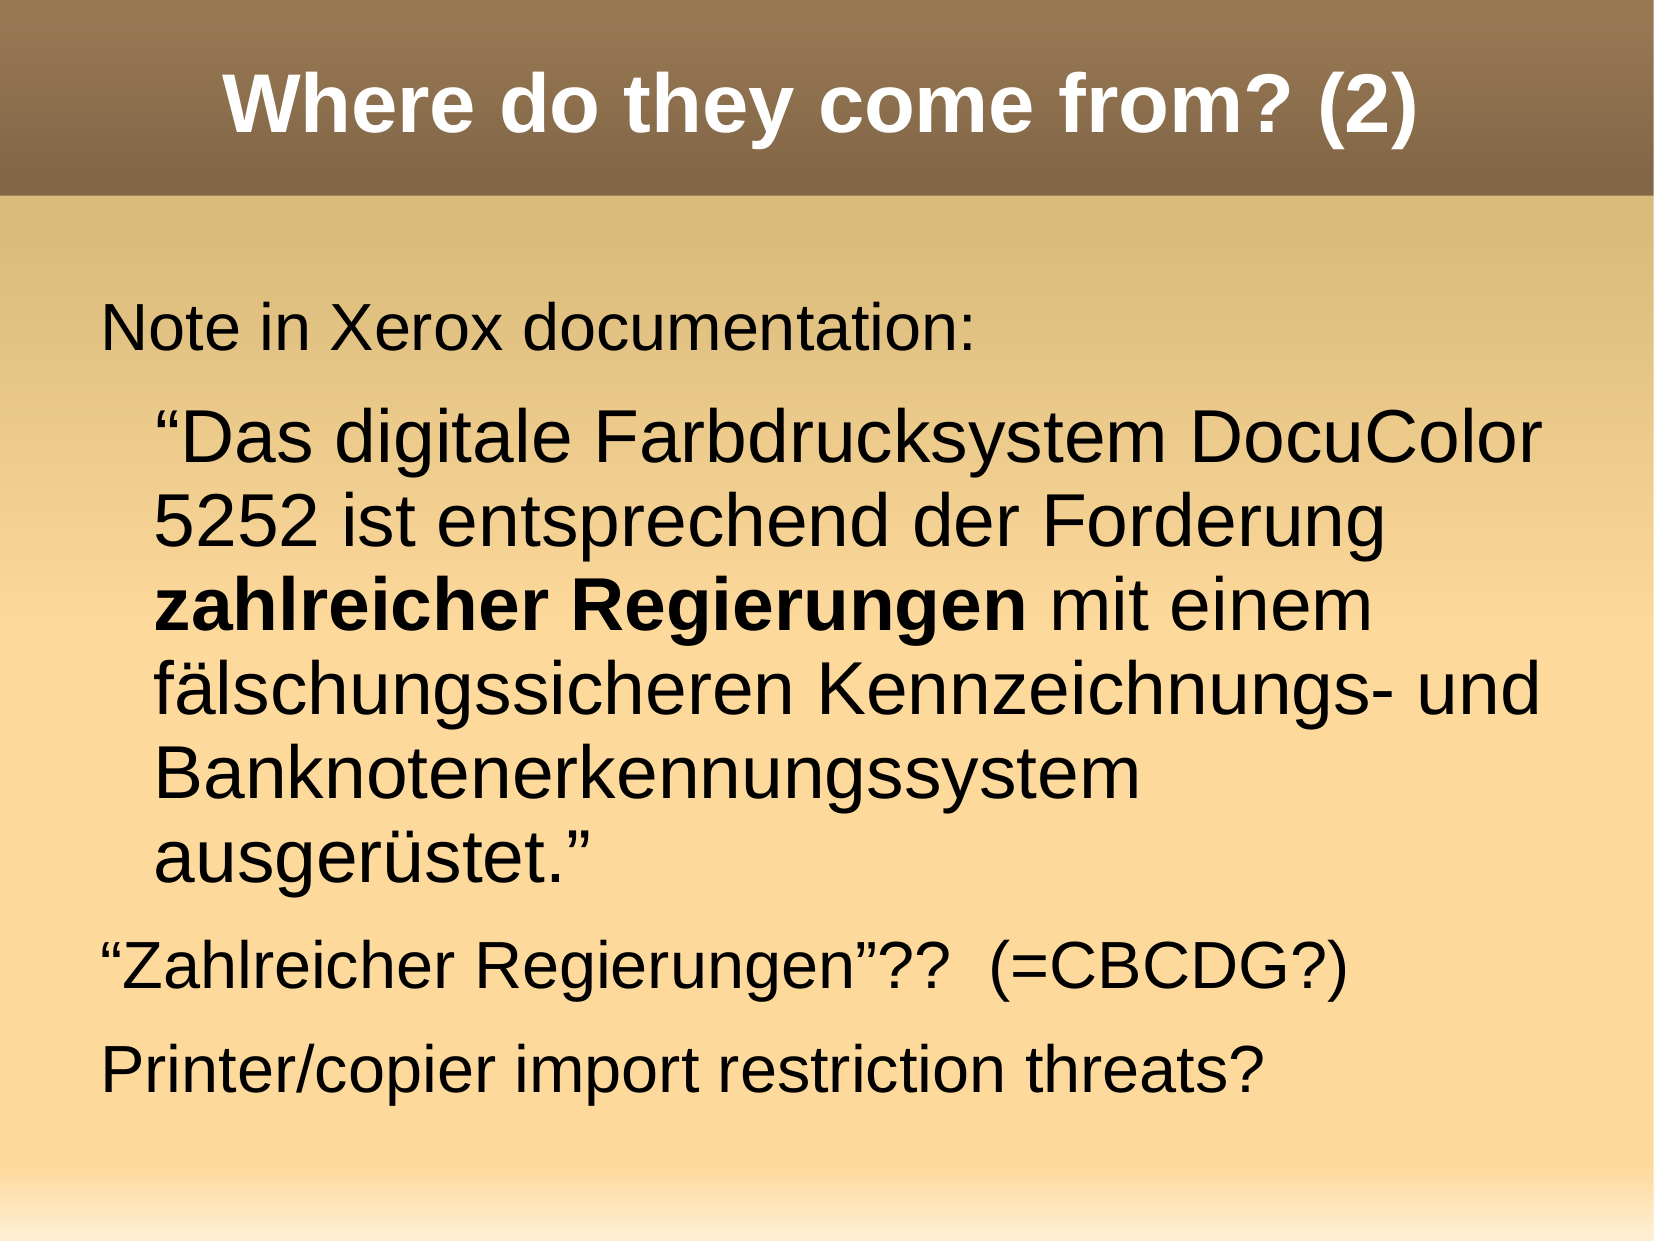

# Where do they come from? (2)
Note in Xerox documentation:
 “Das digitale Farbdrucksystem DocuColor 5252 ist entsprechend der Forderung zahlreicher Regierungen mit einem fälschungssicheren Kennzeichnungs- und Banknotenerkennungssystem ausgerüstet.”
“Zahlreicher Regierungen”?? (=CBCDG?)
Printer/copier import restriction threats?